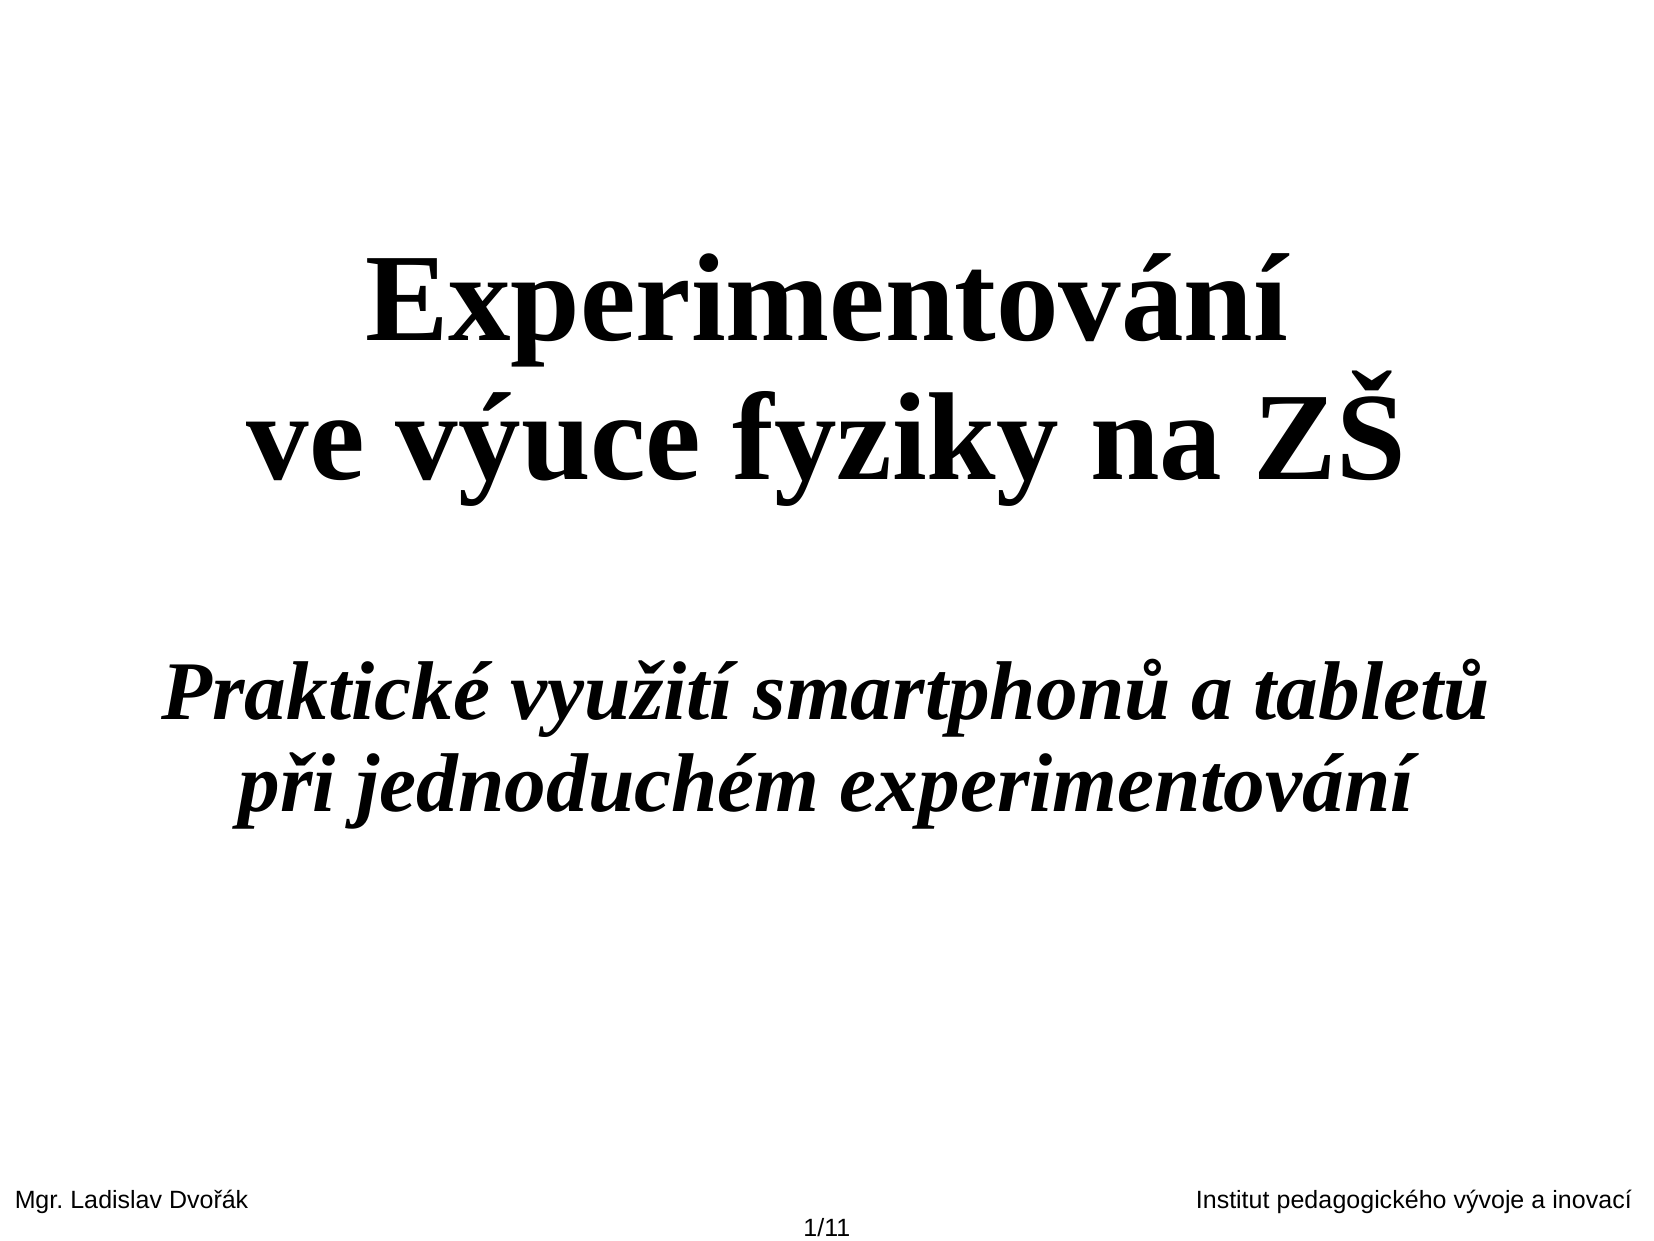

# Experimentování
ve výuce fyziky na ZŠ
Praktické využití smartphonů a tabletů
při jednoduchém experimentování
Mgr. Ladislav Dvořák													Institut pedagogického vývoje a inovací